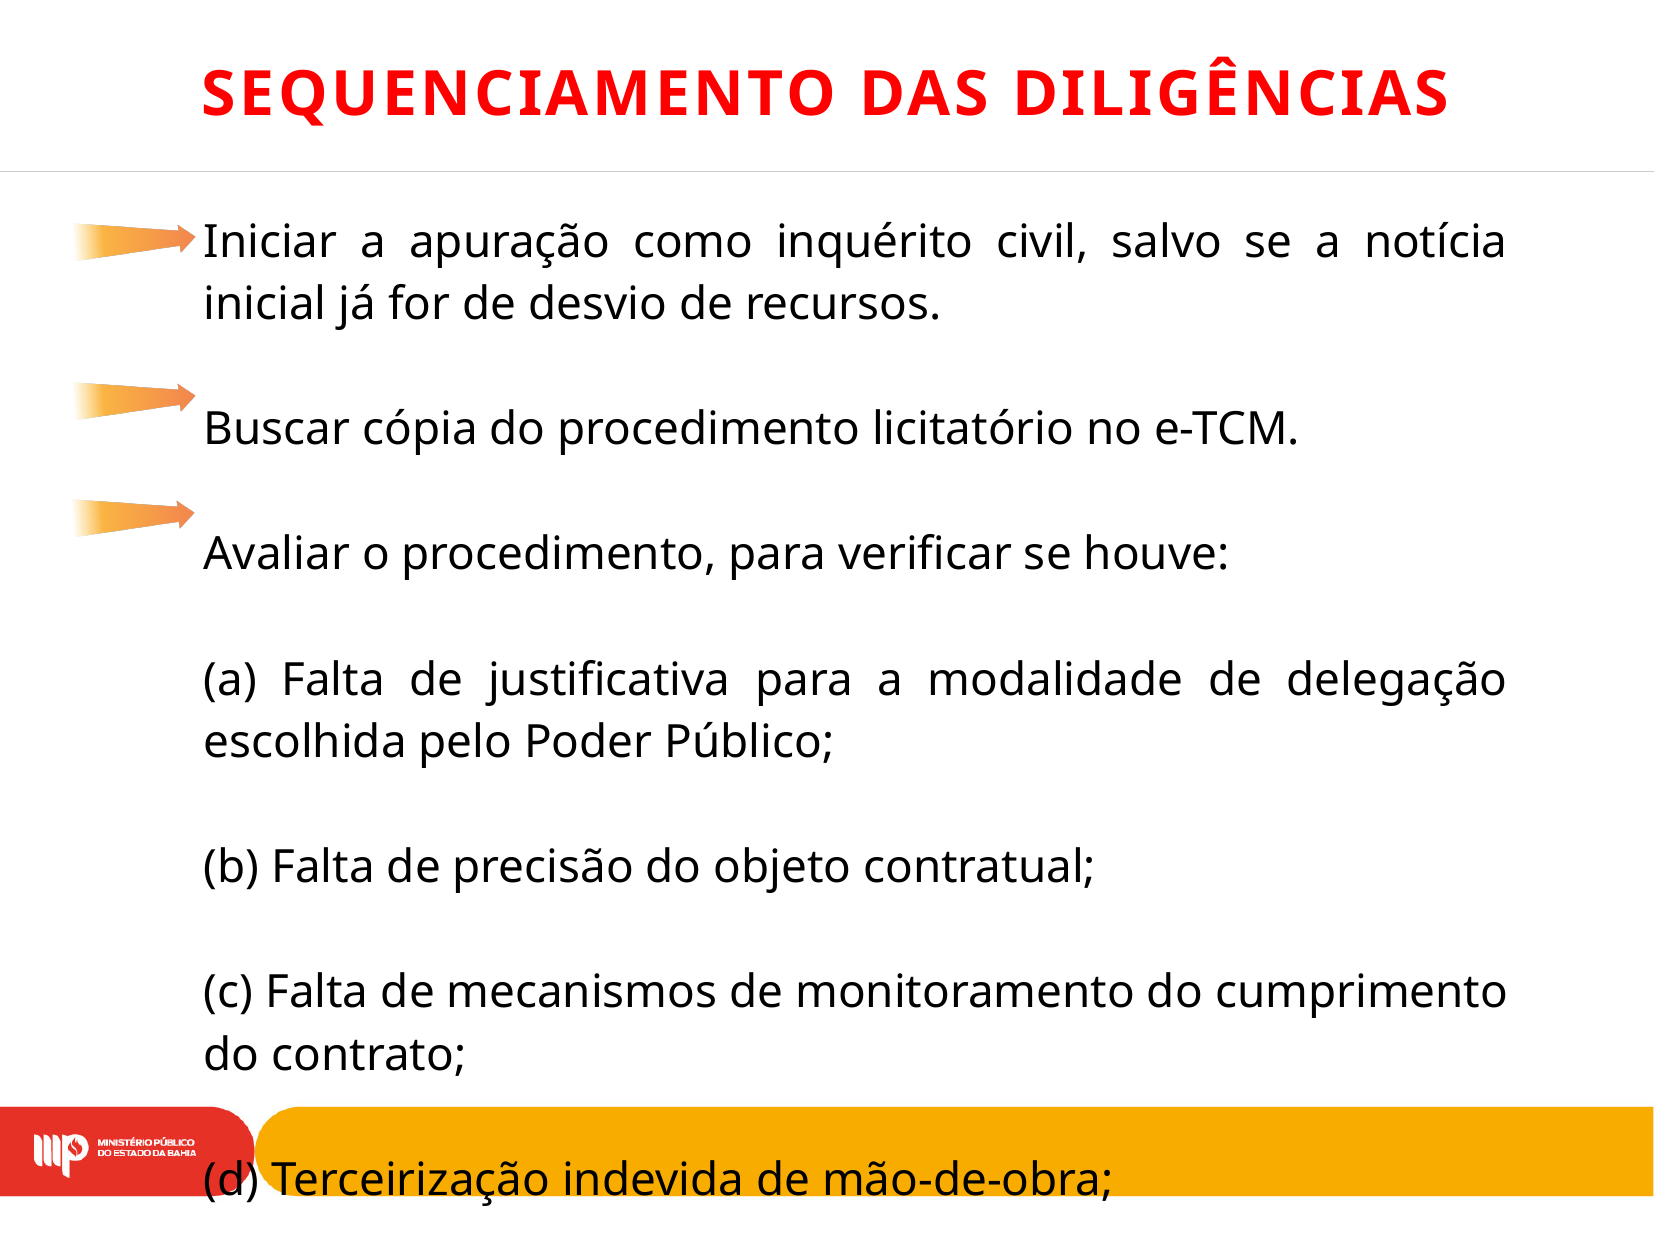

SEQUENCIAMENTO DAS DILIGÊNCIAS
Iniciar a apuração como inquérito civil, salvo se a notícia inicial já for de desvio de recursos.
Buscar cópia do procedimento licitatório no e-TCM.
Avaliar o procedimento, para verificar se houve:
(a) Falta de justificativa para a modalidade de delegação escolhida pelo Poder Público;
(b) Falta de precisão do objeto contratual;
(c) Falta de mecanismos de monitoramento do cumprimento do contrato;
(d) Terceirização indevida de mão-de-obra;